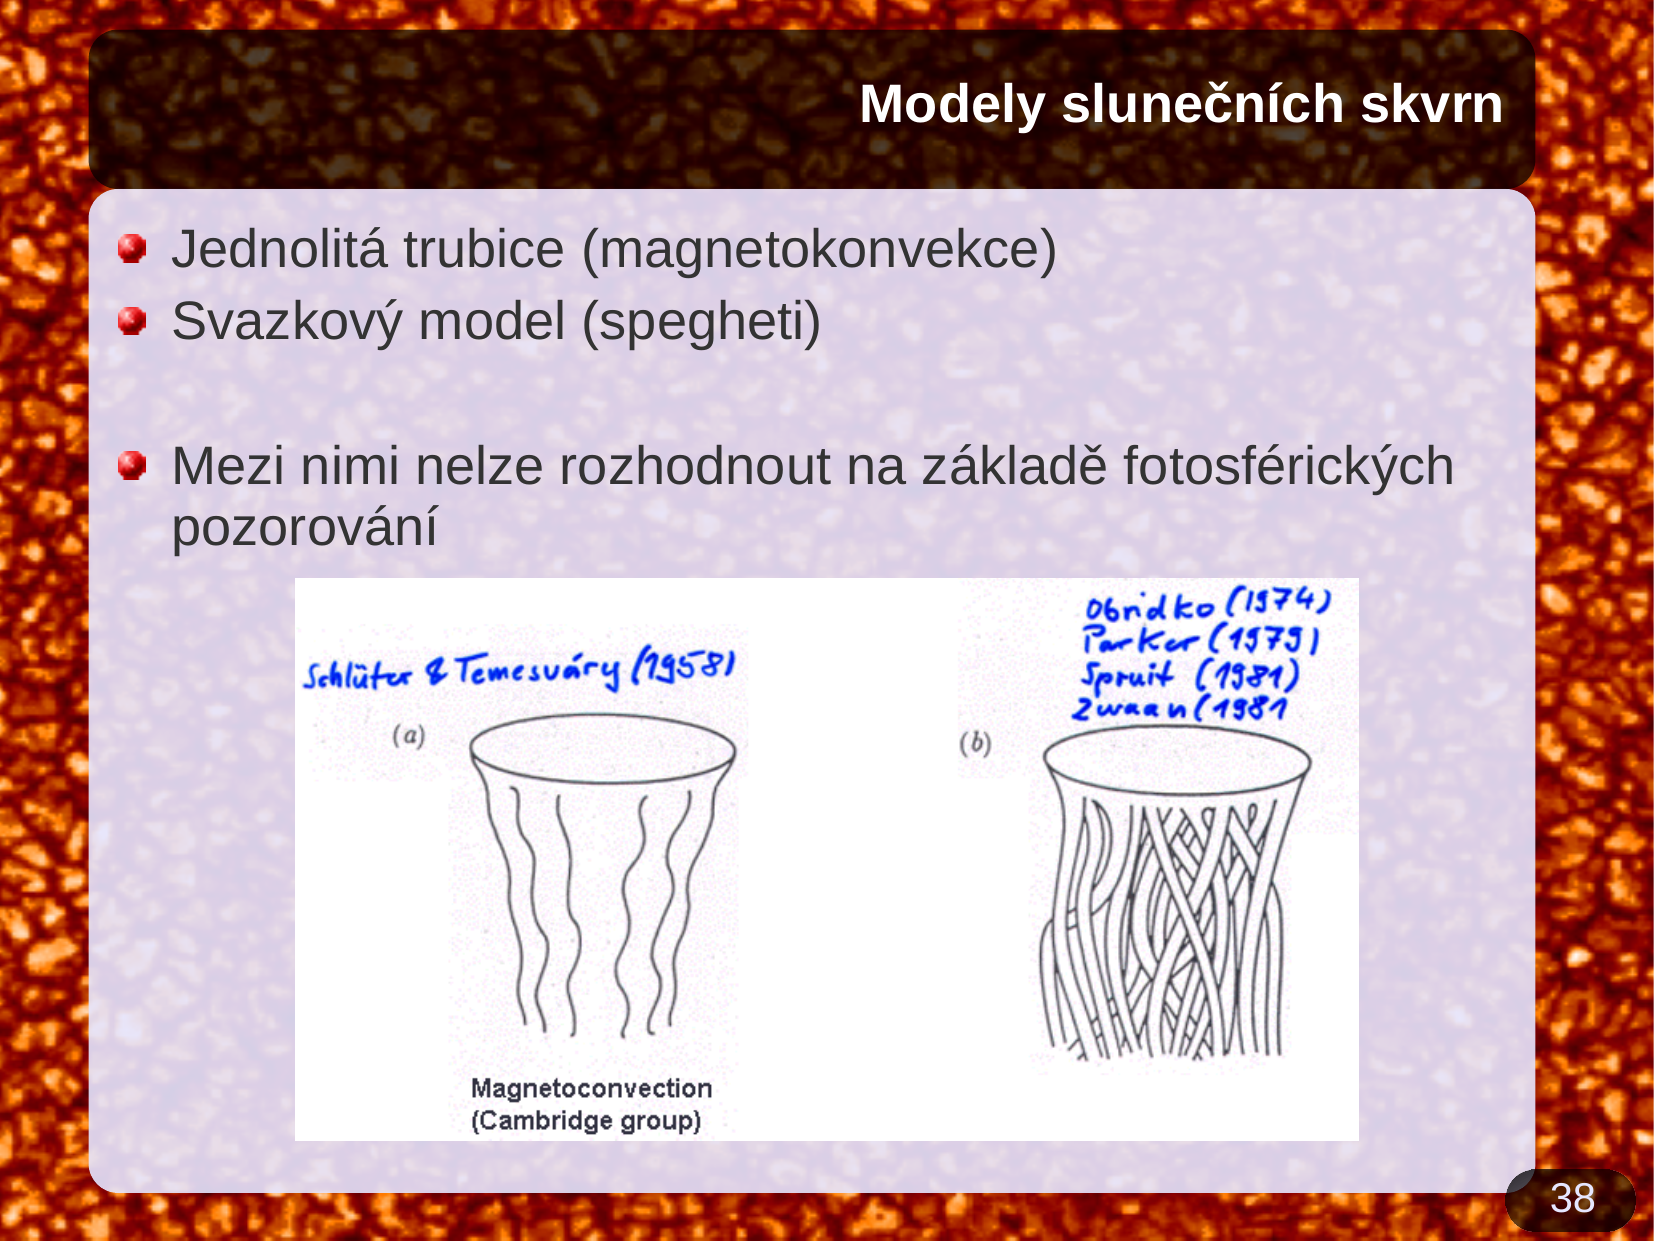

# Modely slunečních skvrn
Jednolitá trubice (magnetokonvekce)
Svazkový model (spegheti)
Mezi nimi nelze rozhodnout na základě fotosférických pozorování